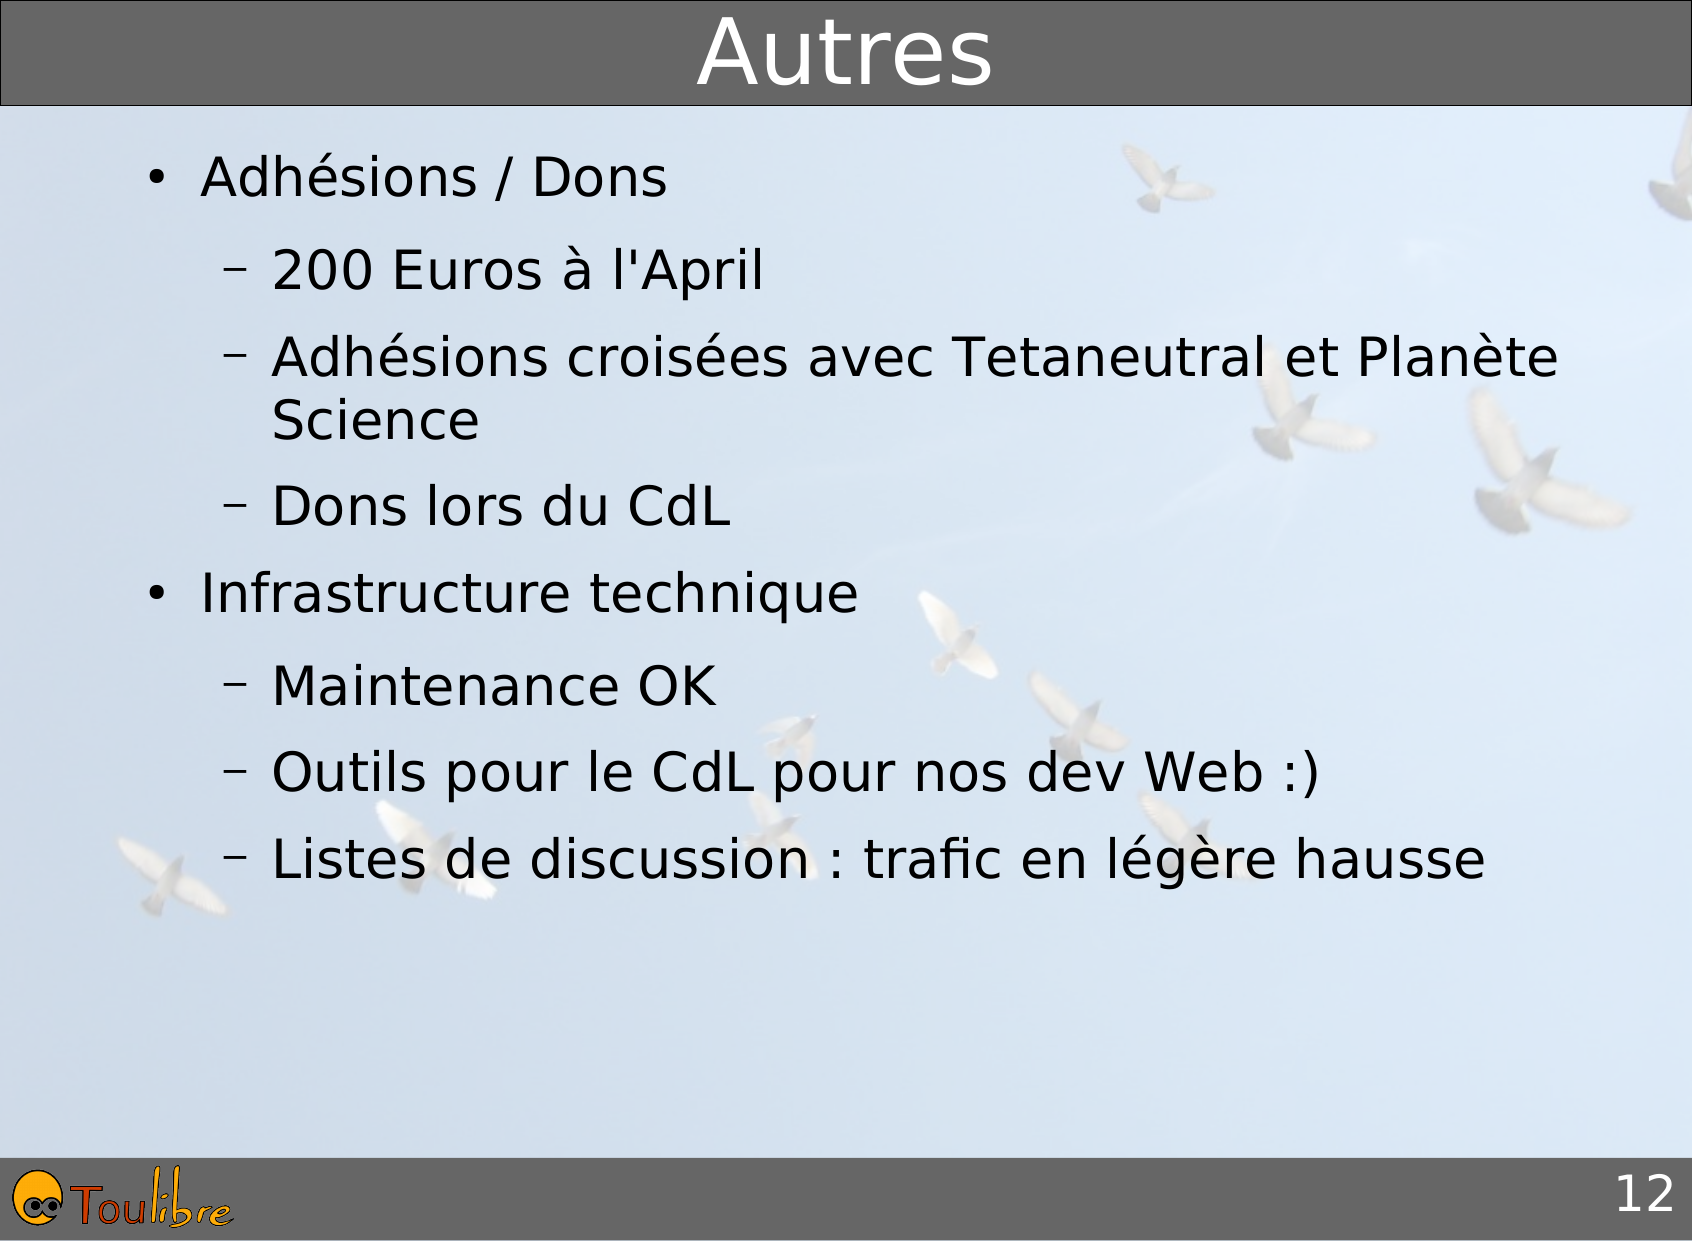

# Autres
Adhésions / Dons
200 Euros à l'April
Adhésions croisées avec Tetaneutral et Planète Science
Dons lors du CdL
Infrastructure technique
Maintenance OK
Outils pour le CdL pour nos dev Web :)
Listes de discussion : trafic en légère hausse